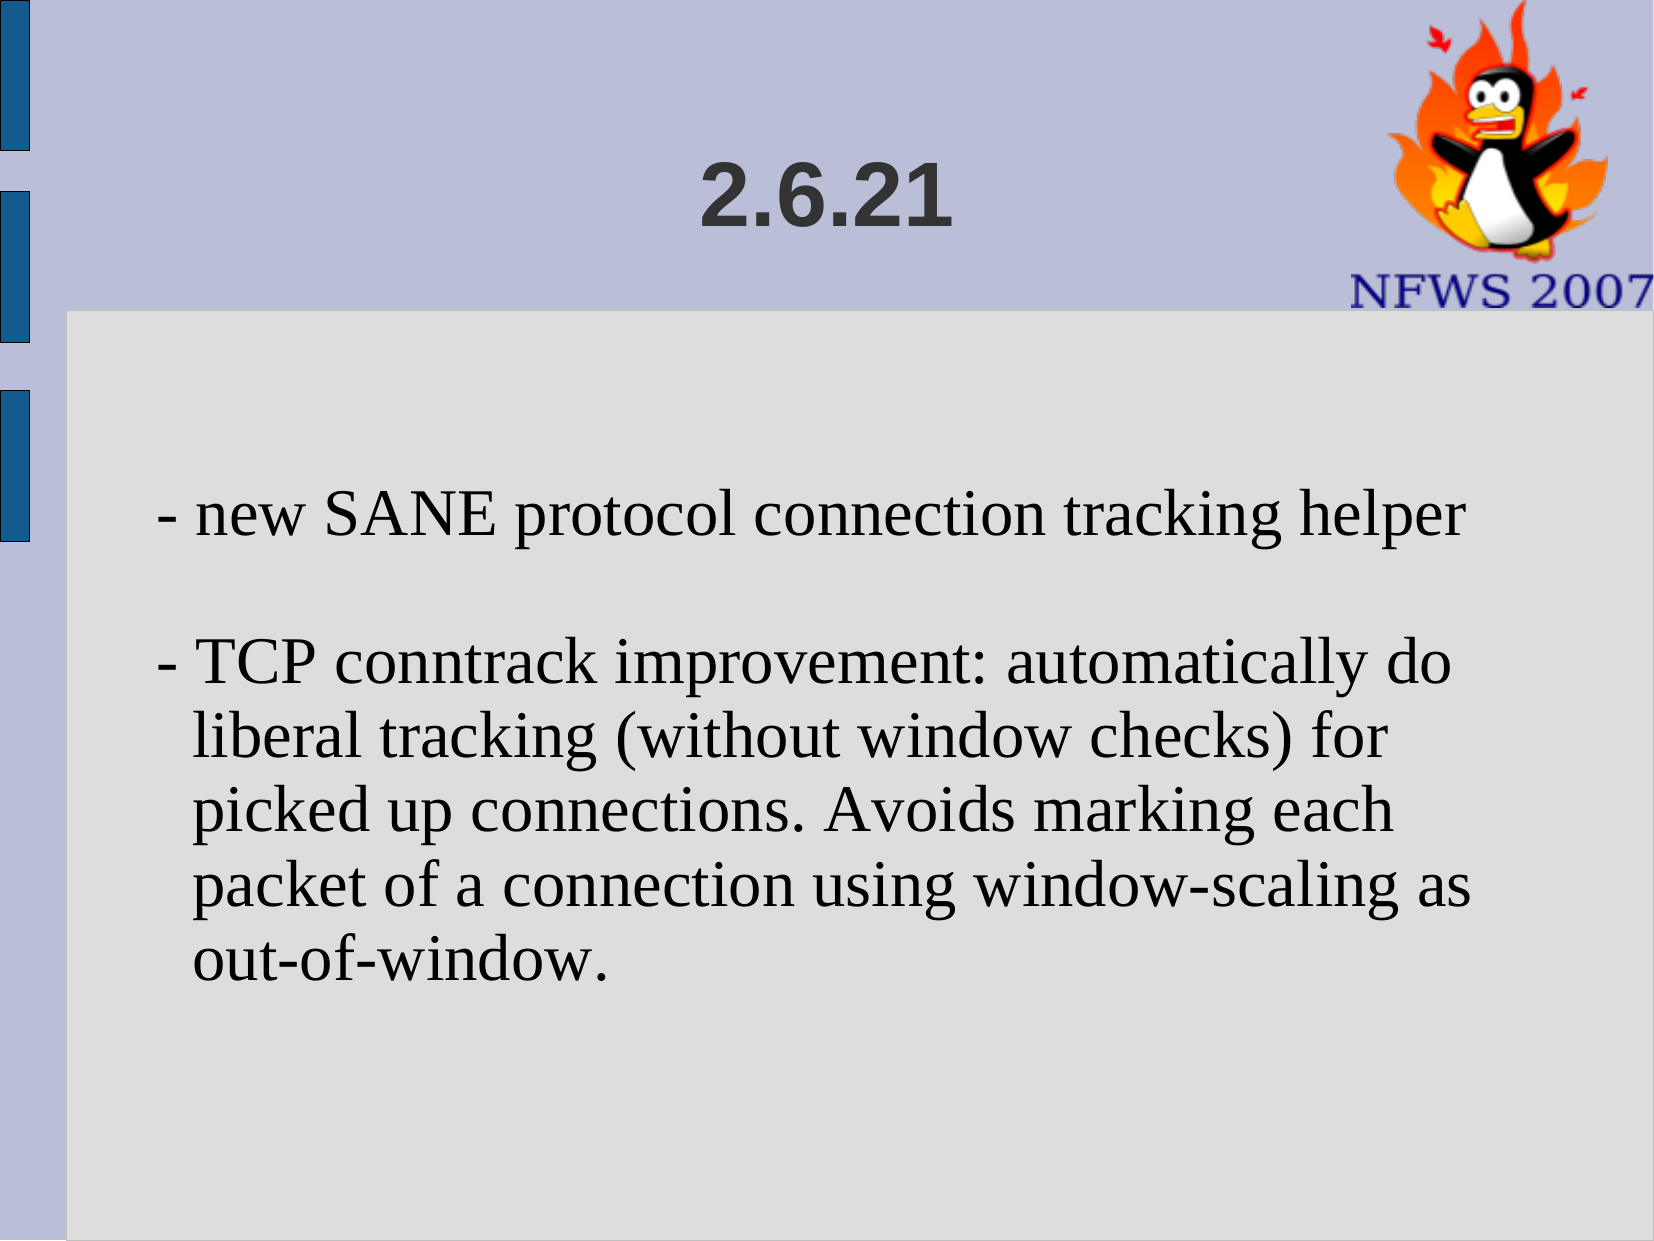

# 2.6.21
- new SANE protocol connection tracking helper
- TCP conntrack improvement: automatically do liberal tracking (without window checks) for picked up connections. Avoids marking each packet of a connection using window-scaling as out-of-window.